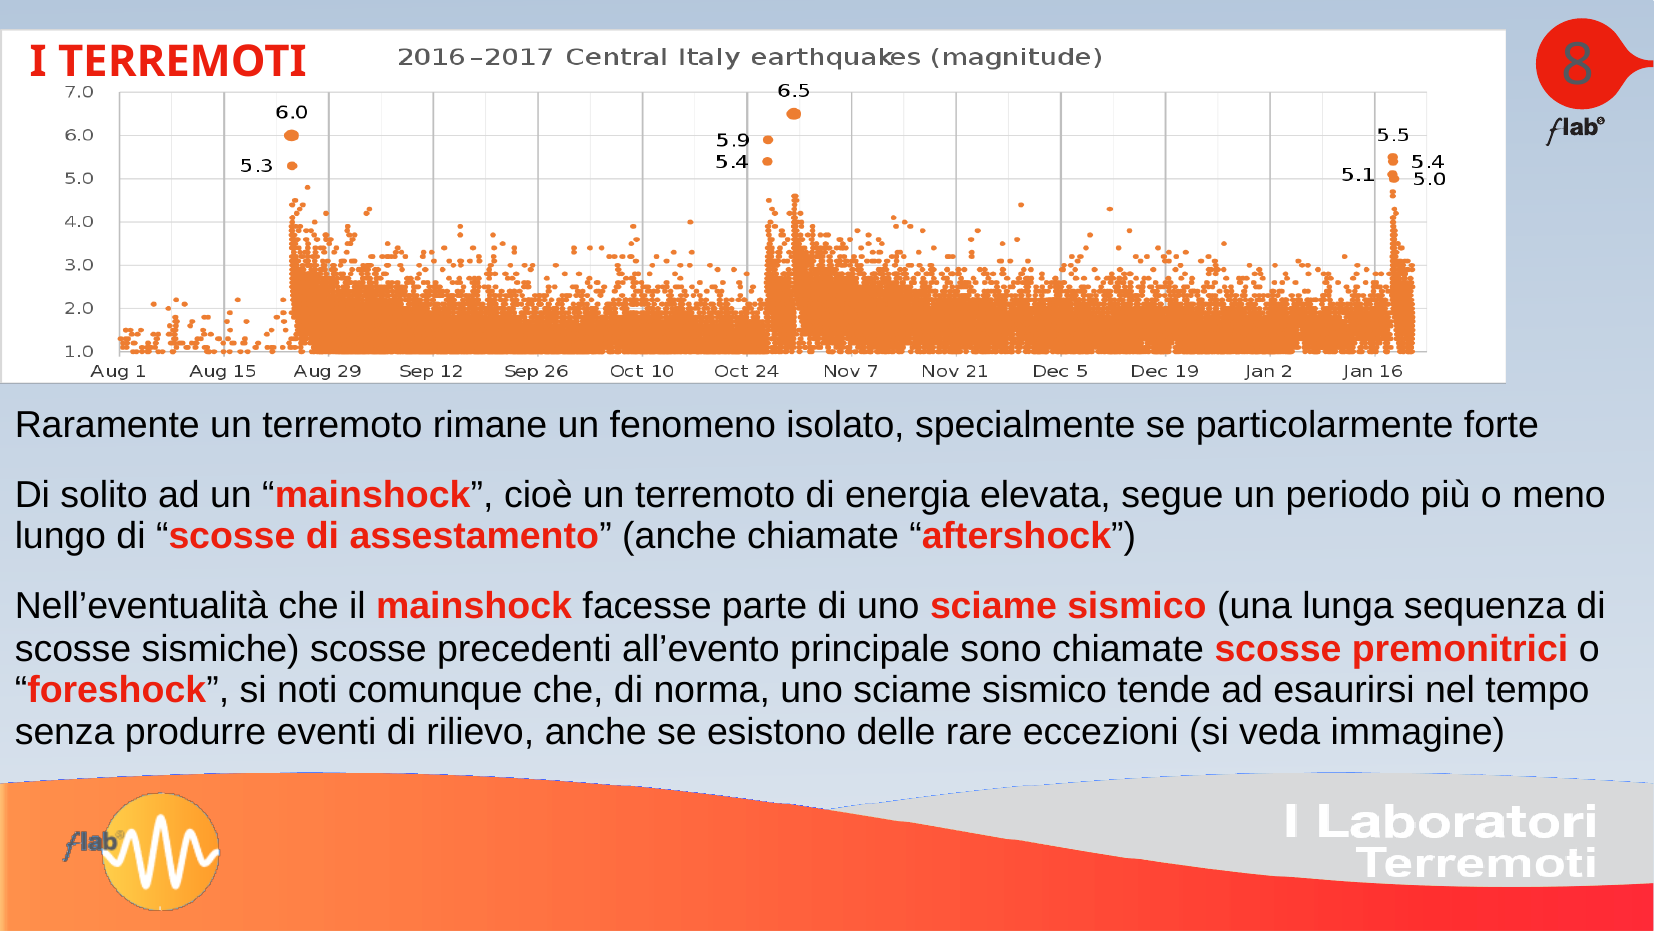

8
I TERREMOTI
Raramente un terremoto rimane un fenomeno isolato, specialmente se particolarmente forte
Di solito ad un “mainshock”, cioè un terremoto di energia elevata, segue un periodo più o meno lungo di “scosse di assestamento” (anche chiamate “aftershock”)
Nell’eventualità che il mainshock facesse parte di uno sciame sismico (una lunga sequenza di scosse sismiche) scosse precedenti all’evento principale sono chiamate scosse premonitrici o “foreshock”, si noti comunque che, di norma, uno sciame sismico tende ad esaurirsi nel tempo senza produrre eventi di rilievo, anche se esistono delle rare eccezioni (si veda immagine)